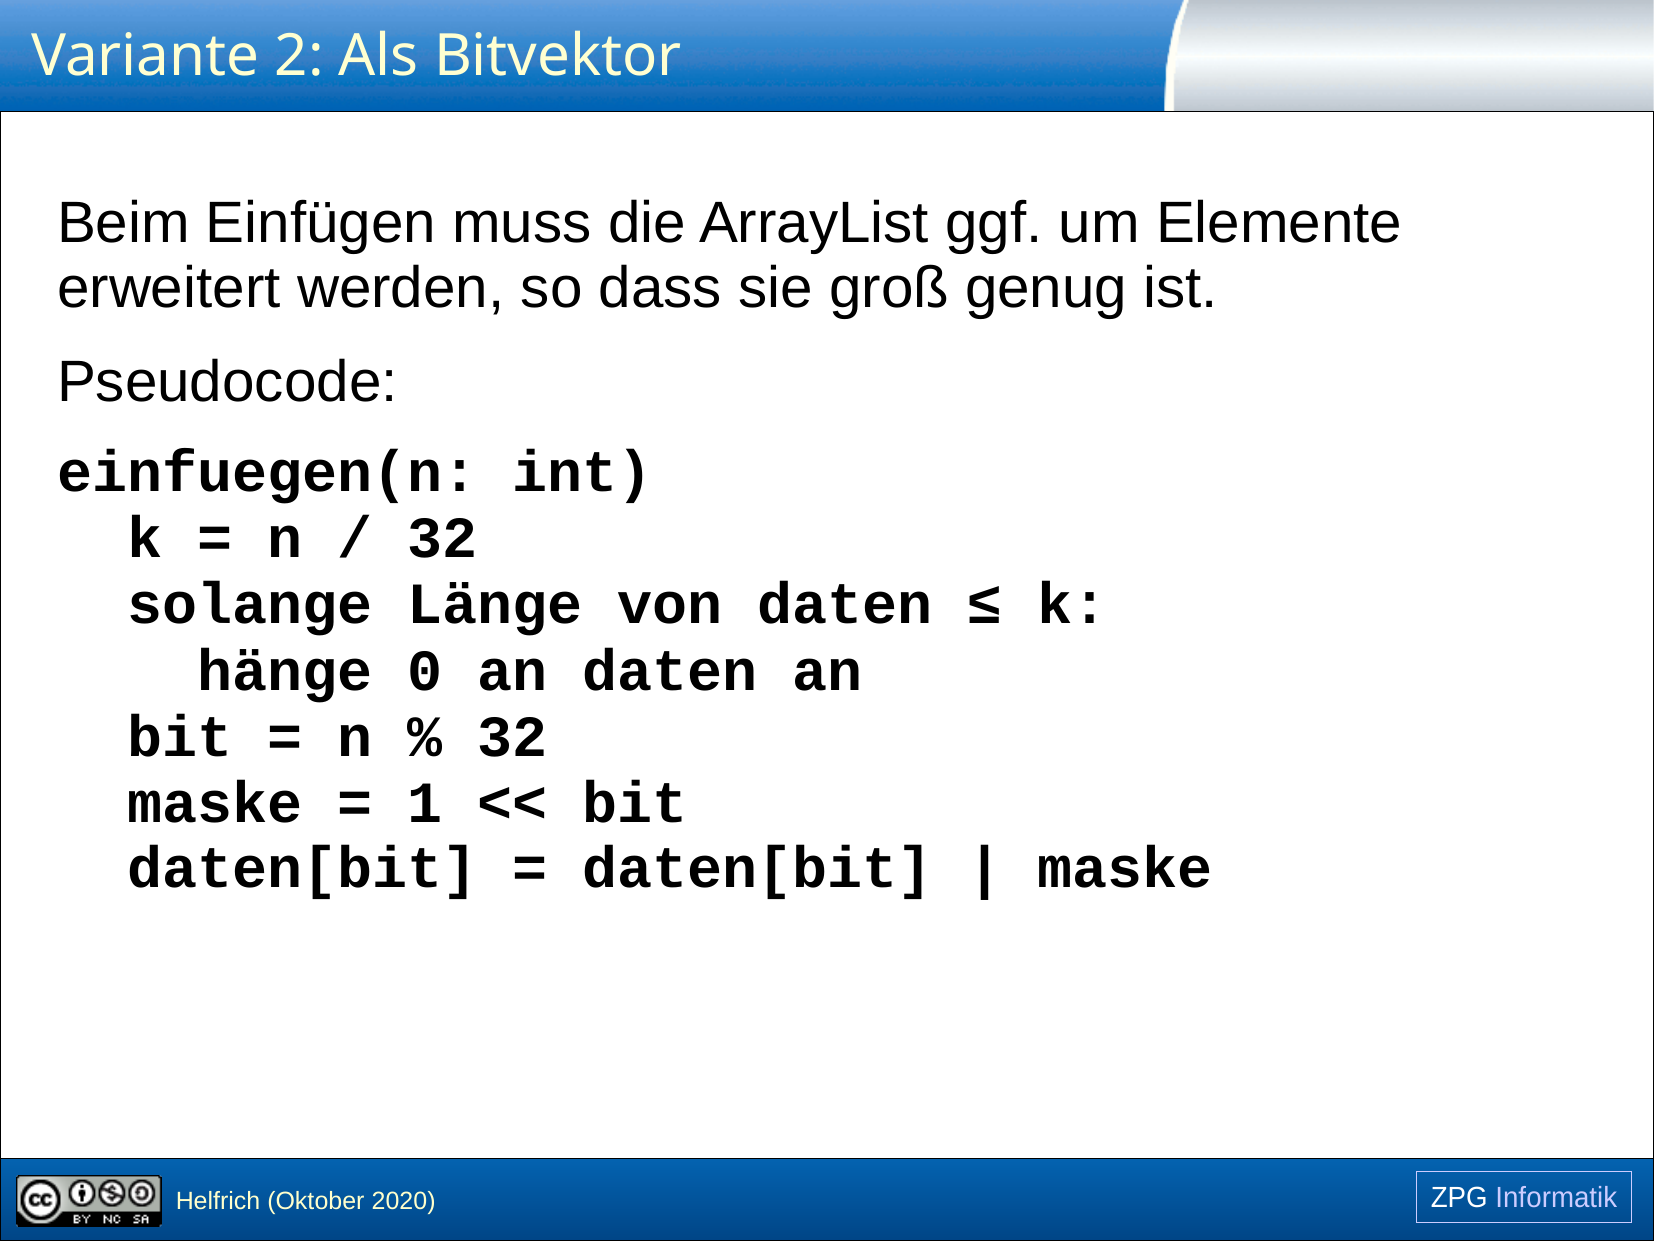

# Variante 2: Als Bitvektor
Beim Einfügen muss die ArrayList ggf. um Elemente erweitert werden, so dass sie groß genug ist.
Pseudocode:
einfuegen(n: int)
 k = n / 32
 solange Länge von daten ≤ k:
 hänge 0 an daten an
 bit = n % 32
 maske = 1 << bit
 daten[bit] = daten[bit] | maske